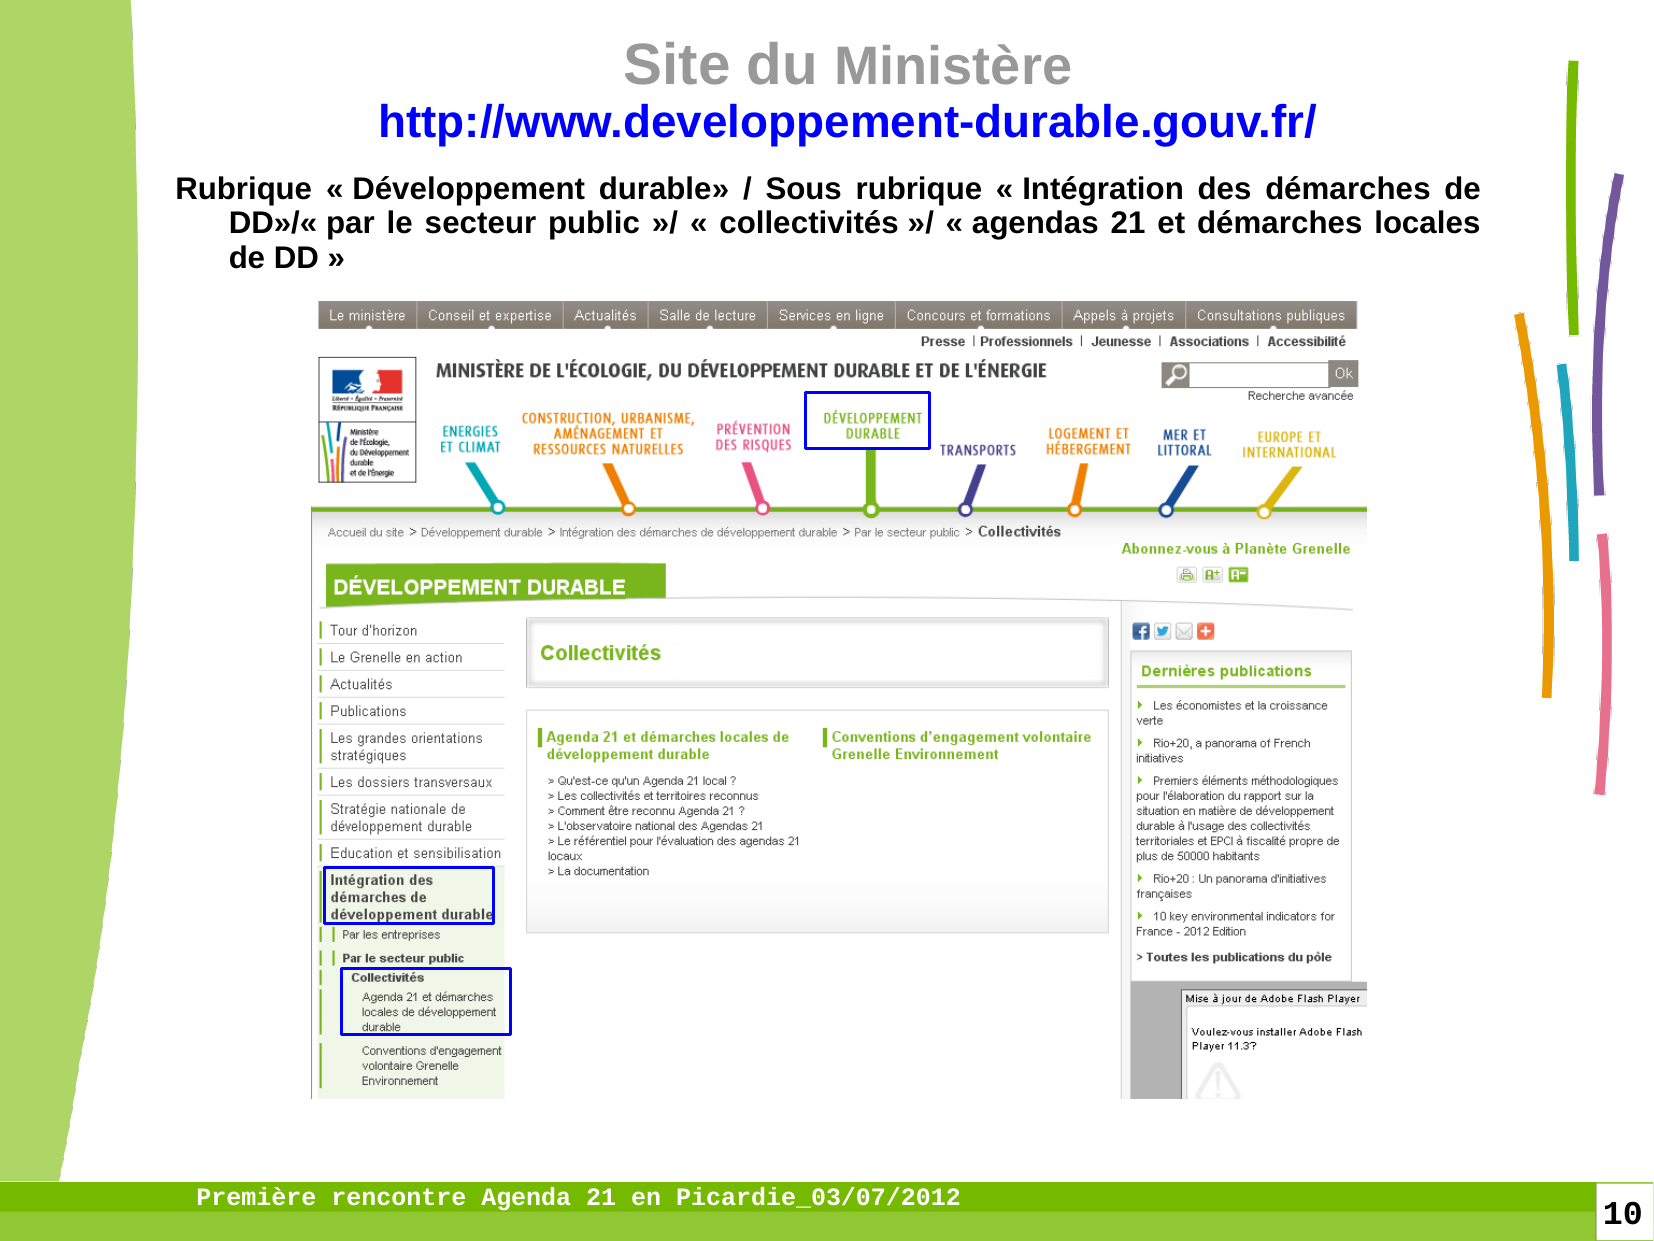

# Site du Ministère http://www.developpement-durable.gouv.fr/
Rubrique « Développement durable» / Sous rubrique « Intégration des démarches de DD»/« par le secteur public »/ « collectivités »/ « agendas 21 et démarches locales de DD »
10